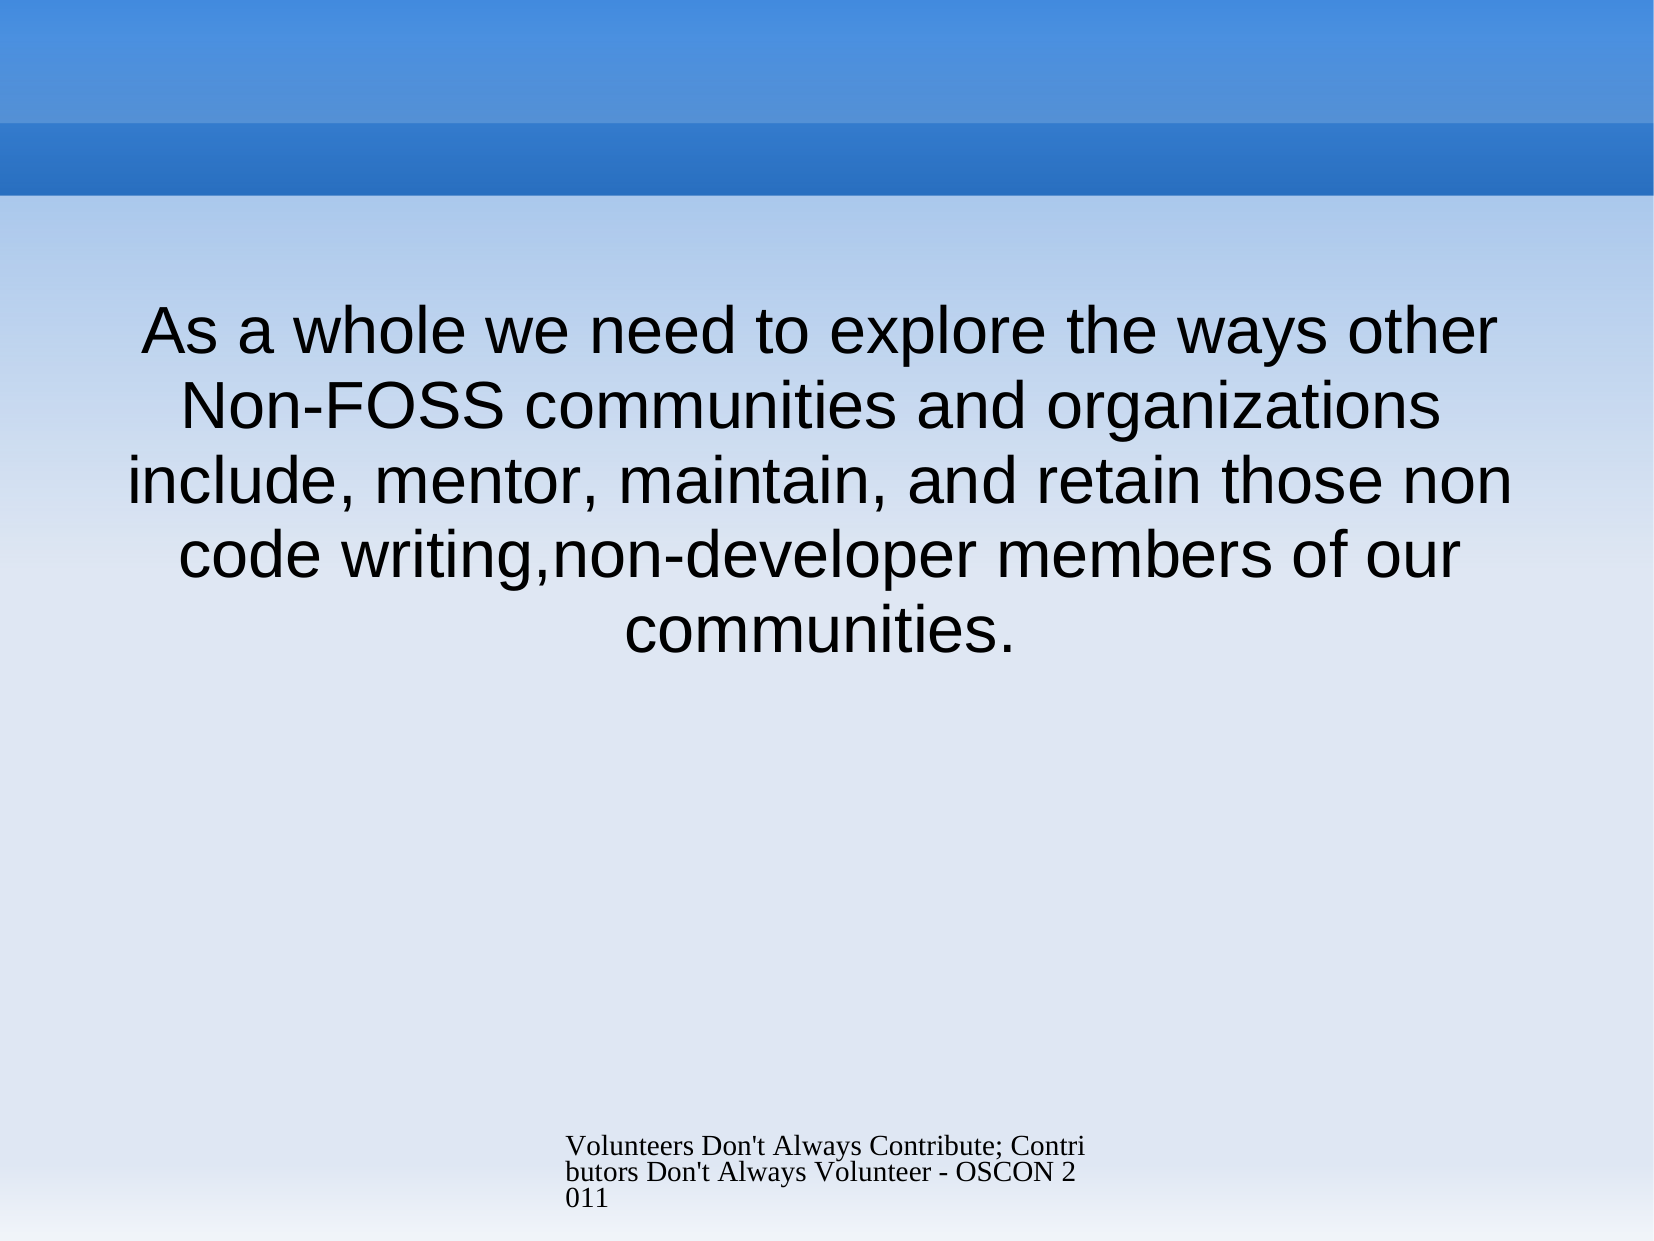

# As a whole we need to explore the ways other Non-FOSS communities and organizations
include, mentor, maintain, and retain those non code writing,non-developer members of our communities.
Volunteers Don't Always Contribute; Contributors Don't Always Volunteer - OSCON 2011